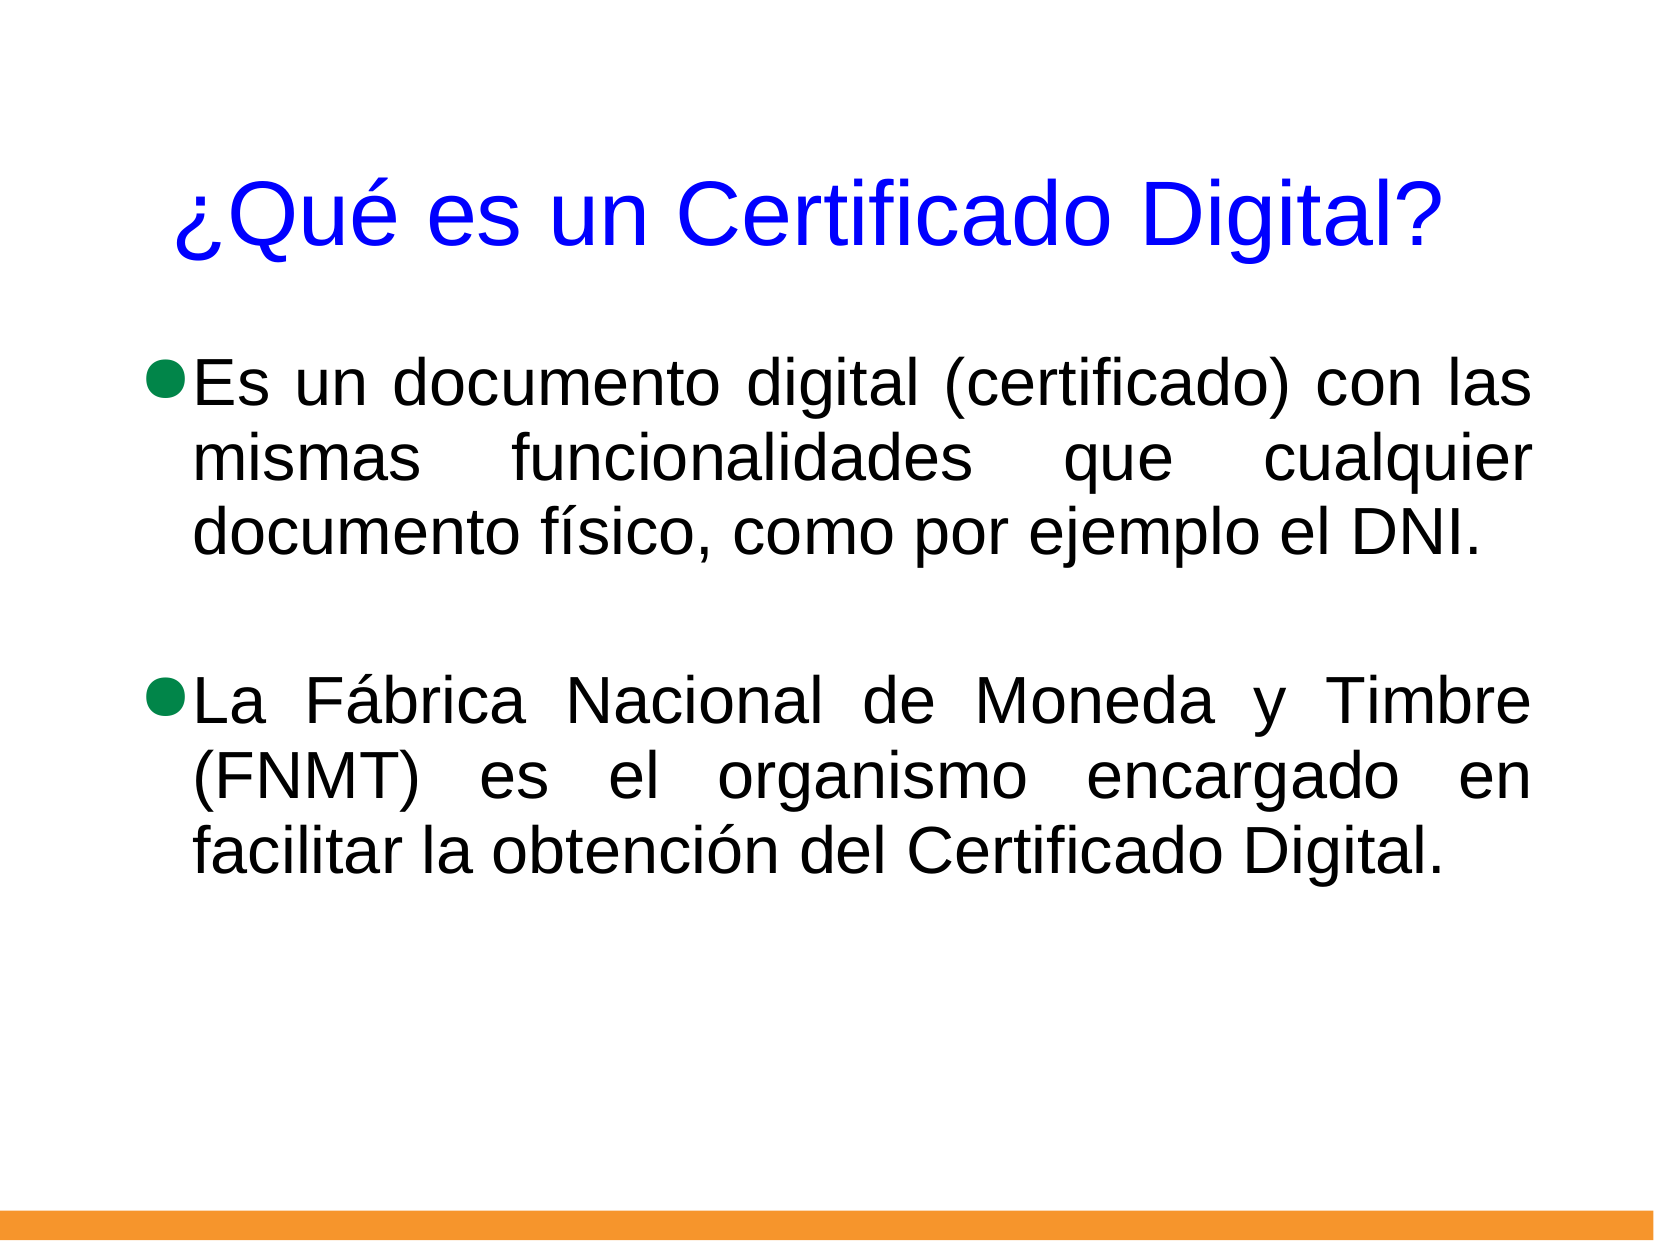

# ¿Qué es un Certificado Digital?
Es un documento digital (certificado) con las mismas funcionalidades que cualquier documento físico, como por ejemplo el DNI.
La Fábrica Nacional de Moneda y Timbre (FNMT) es el organismo encargado en facilitar la obtención del Certificado Digital.